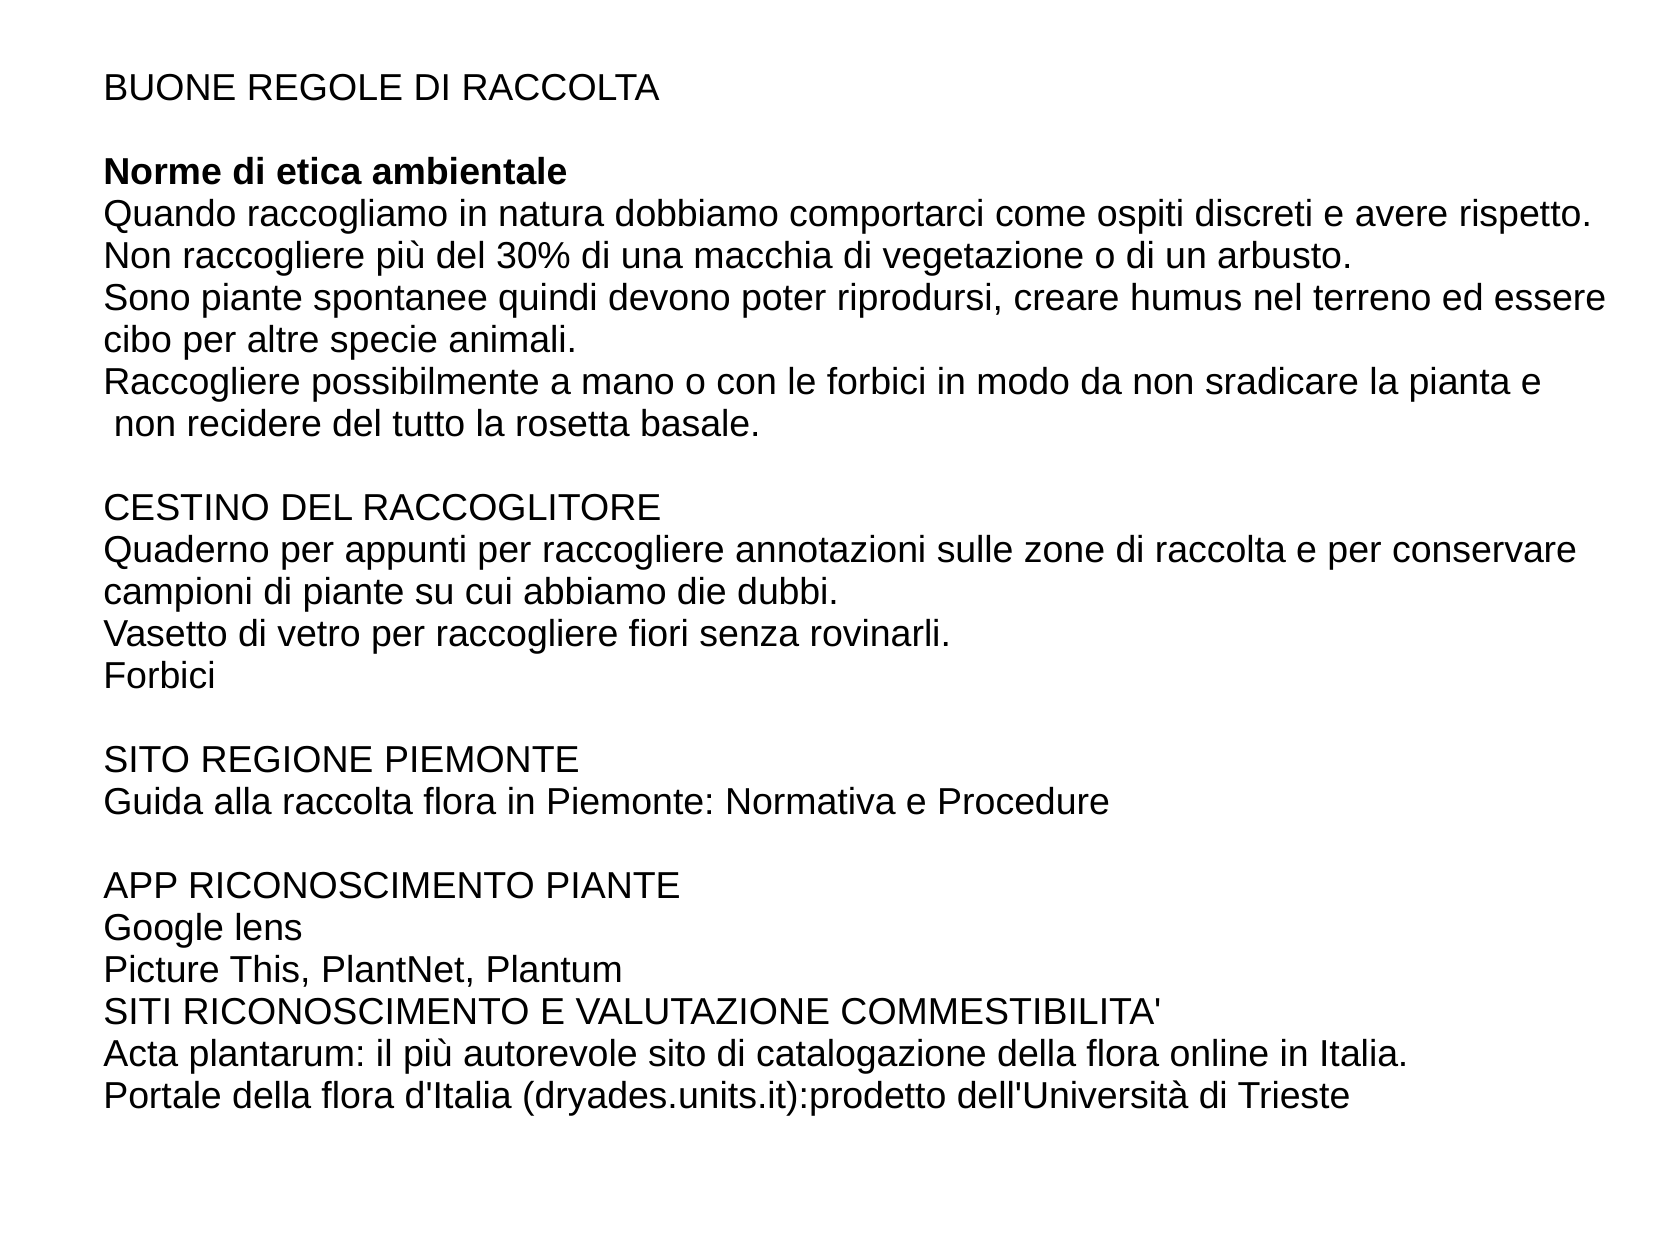

BUONE REGOLE DI RACCOLTA
Norme di etica ambientale
Quando raccogliamo in natura dobbiamo comportarci come ospiti discreti e avere rispetto.
Non raccogliere più del 30% di una macchia di vegetazione o di un arbusto.
Sono piante spontanee quindi devono poter riprodursi, creare humus nel terreno ed essere
cibo per altre specie animali.
Raccogliere possibilmente a mano o con le forbici in modo da non sradicare la pianta e
 non recidere del tutto la rosetta basale.
CESTINO DEL RACCOGLITORE
Quaderno per appunti per raccogliere annotazioni sulle zone di raccolta e per conservare
campioni di piante su cui abbiamo die dubbi.
Vasetto di vetro per raccogliere fiori senza rovinarli.
Forbici
SITO REGIONE PIEMONTE
Guida alla raccolta flora in Piemonte: Normativa e Procedure
APP RICONOSCIMENTO PIANTE
Google lens
Picture This, PlantNet, Plantum
SITI RICONOSCIMENTO E VALUTAZIONE COMMESTIBILITA'
Acta plantarum: il più autorevole sito di catalogazione della flora online in Italia.
Portale della flora d'Italia (dryades.units.it):prodetto dell'Università di Trieste